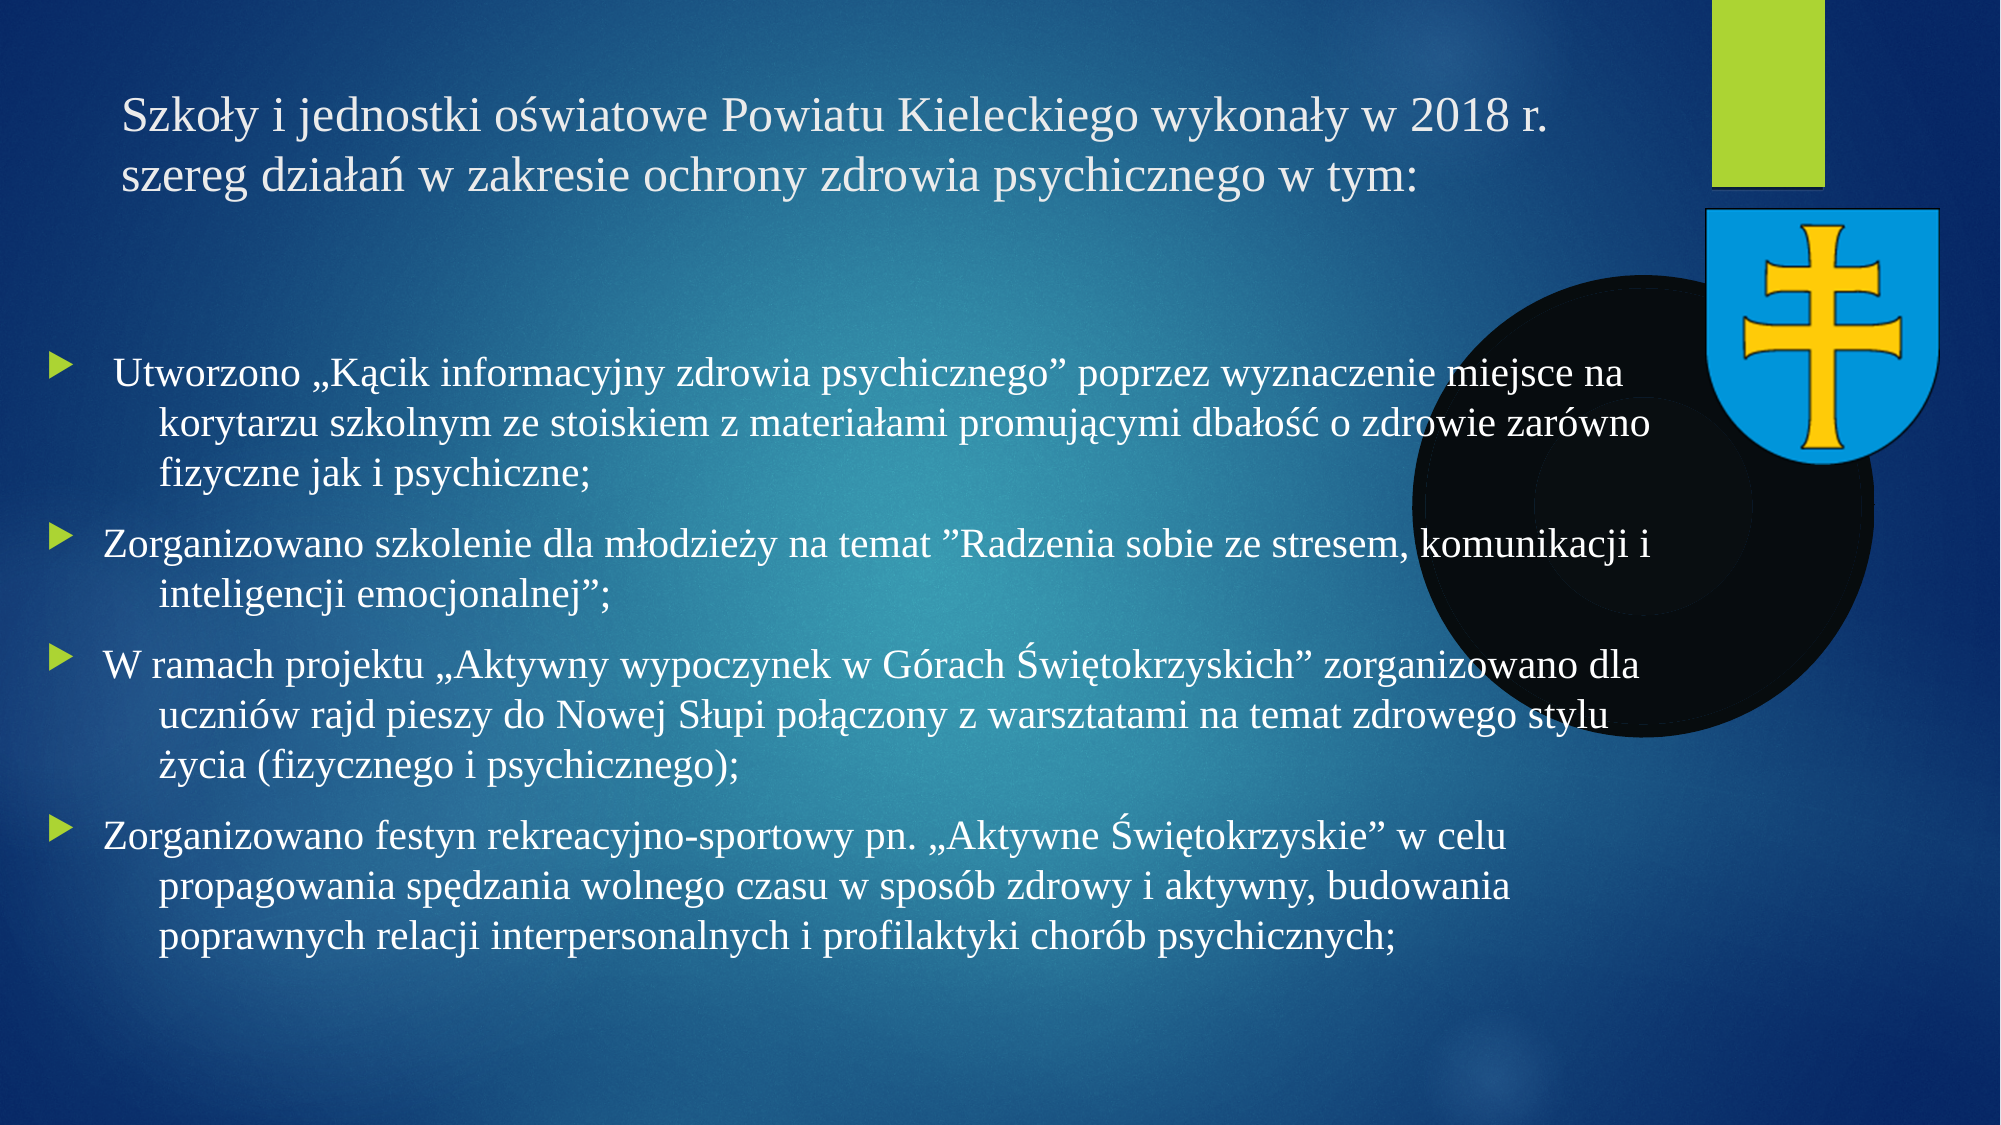

# Szkoły i jednostki oświatowe Powiatu Kieleckiego wykonały w 2018 r. szereg działań w zakresie ochrony zdrowia psychicznego w tym:
 Utworzono „Kącik informacyjny zdrowia psychicznego” poprzez wyznaczenie miejsce na korytarzu szkolnym ze stoiskiem z materiałami promującymi dbałość o zdrowie zarówno fizyczne jak i psychiczne;
Zorganizowano szkolenie dla młodzieży na temat ”Radzenia sobie ze stresem, komunikacji i inteligencji emocjonalnej”;
W ramach projektu „Aktywny wypoczynek w Górach Świętokrzyskich” zorganizowano dla uczniów rajd pieszy do Nowej Słupi połączony z warsztatami na temat zdrowego stylu życia (fizycznego i psychicznego);
Zorganizowano festyn rekreacyjno-sportowy pn. „Aktywne Świętokrzyskie” w celu propagowania spędzania wolnego czasu w sposób zdrowy i aktywny, budowania poprawnych relacji interpersonalnych i profilaktyki chorób psychicznych;